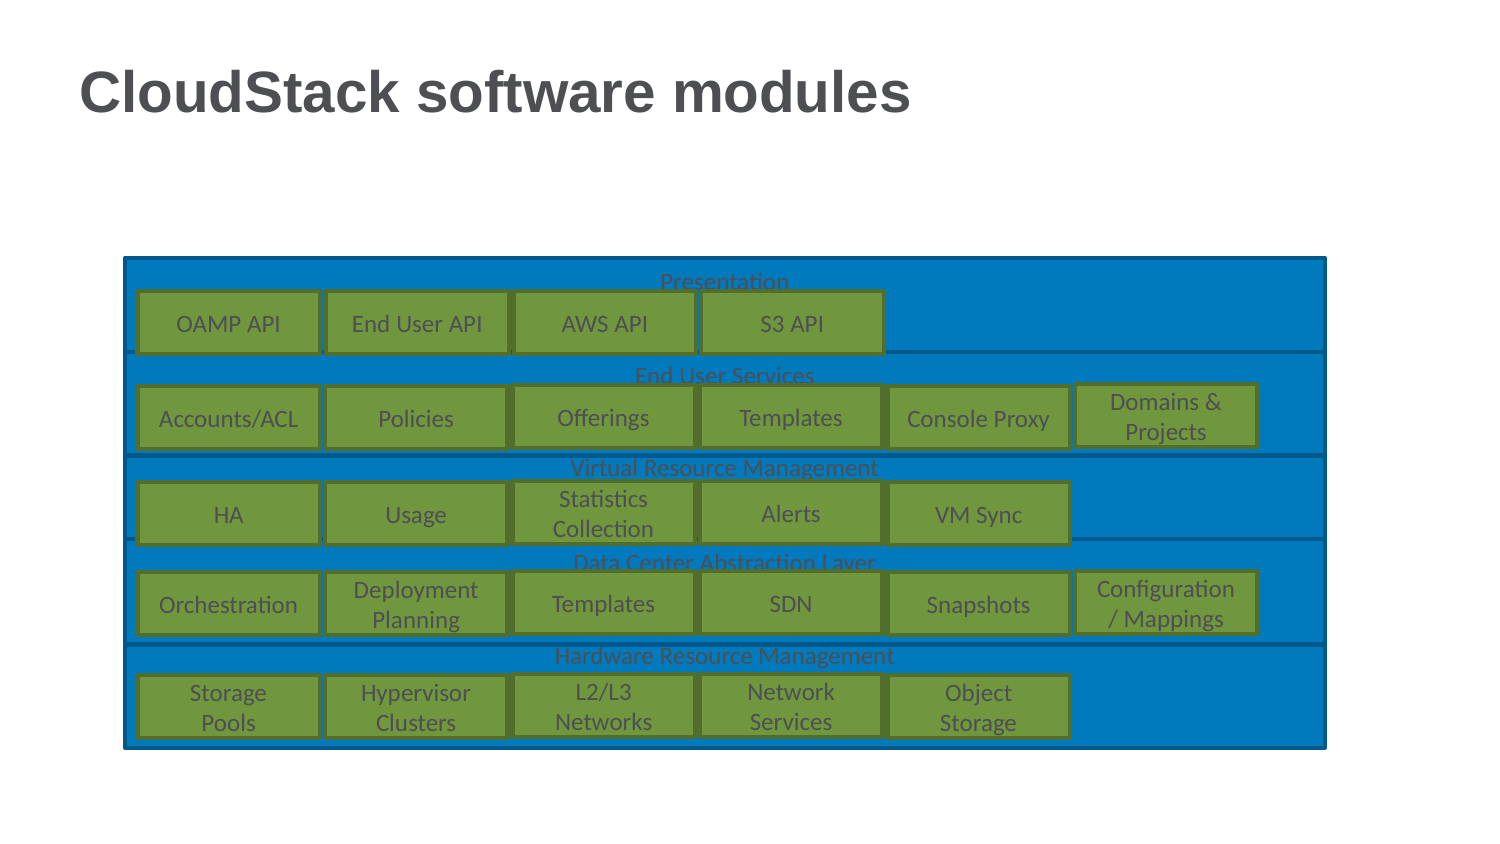

# CloudStack software modules
Presentation
OAMP API
End User API
AWS API
S3 API
End User Services
Domains & Projects
Offerings
Templates
Accounts/ACL
Policies
Console Proxy
Virtual Resource Management
Statistics
Collection
Alerts
HA
Usage
VM Sync
Data Center Abstraction Layer
Templates
SDN
Configuration / Mappings
Orchestration
Deployment Planning
Snapshots
Hardware Resource Management
L2/L3
Networks
Network
Services
Storage
Pools
Hypervisor
Clusters
Object
Storage